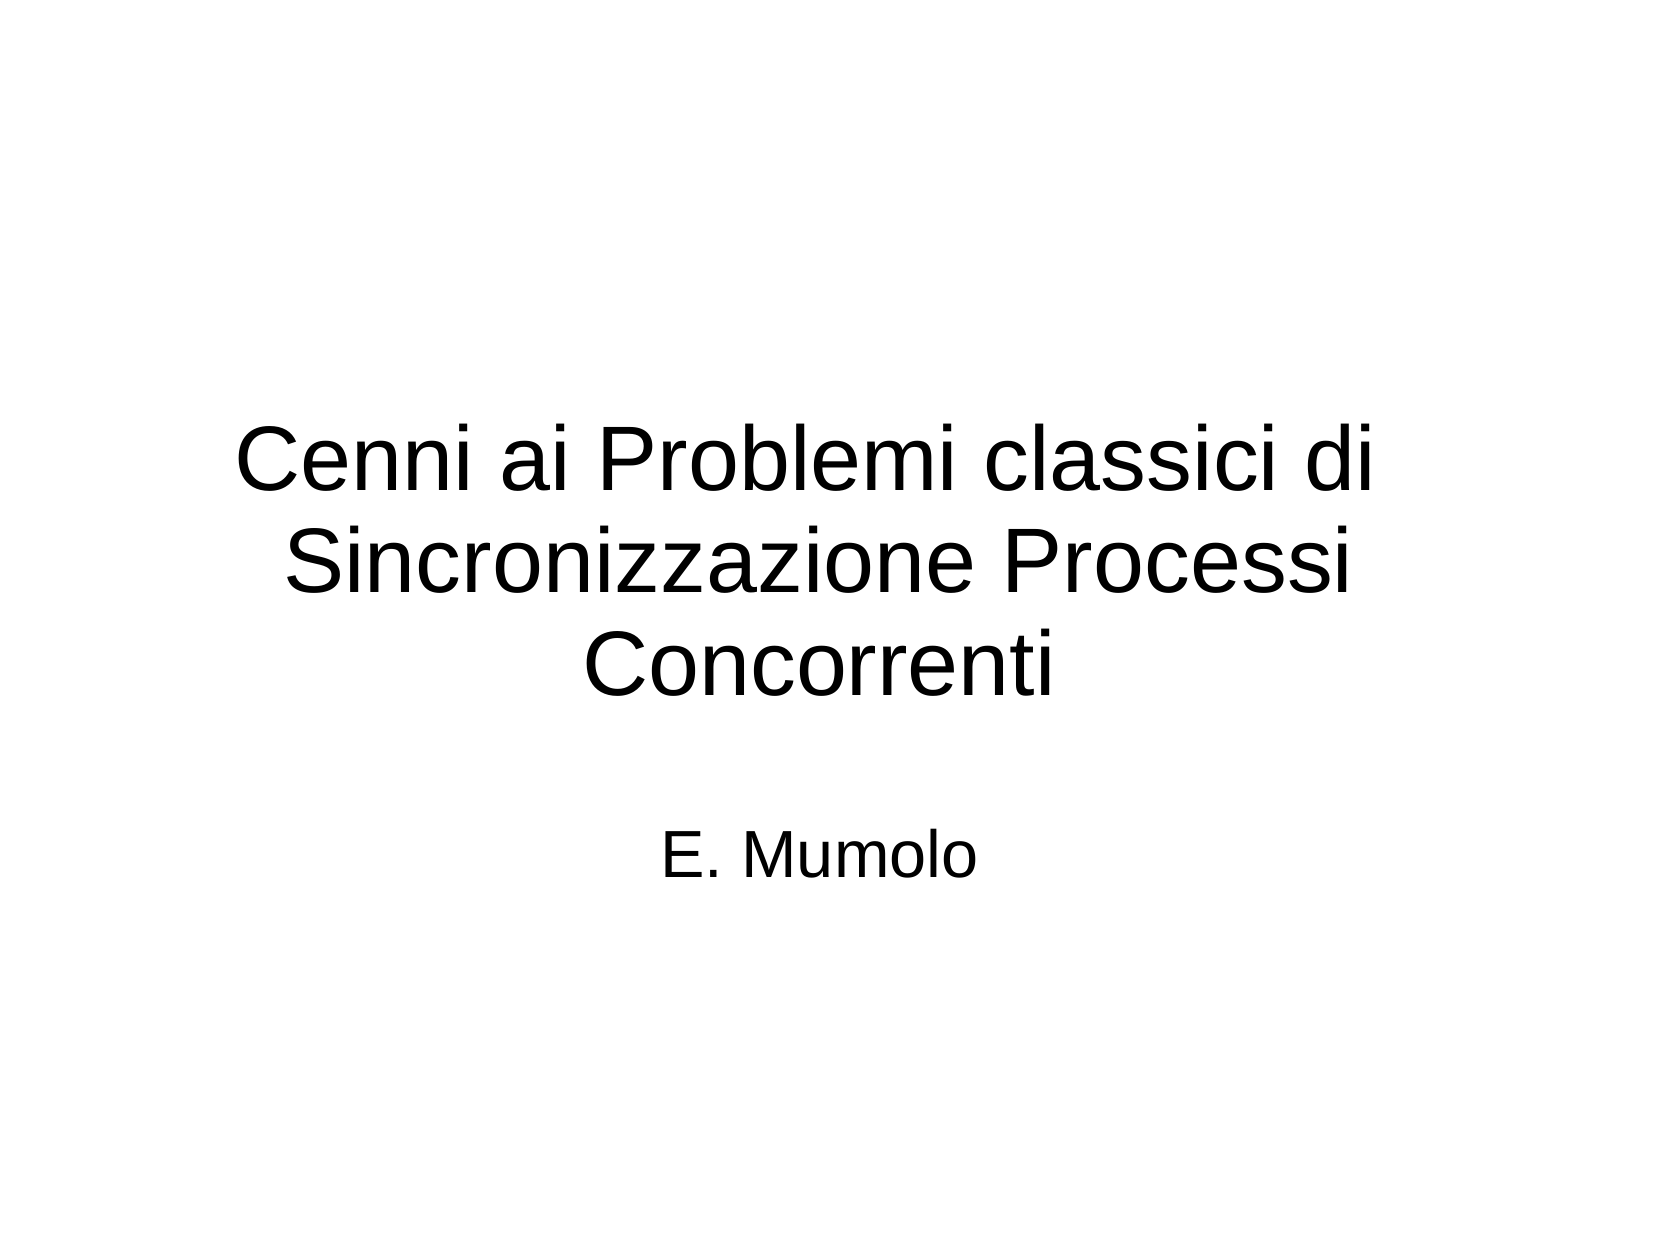

# Cenni ai Problemi classici di
Sincronizzazione Processi Concorrenti
E. Mumolo